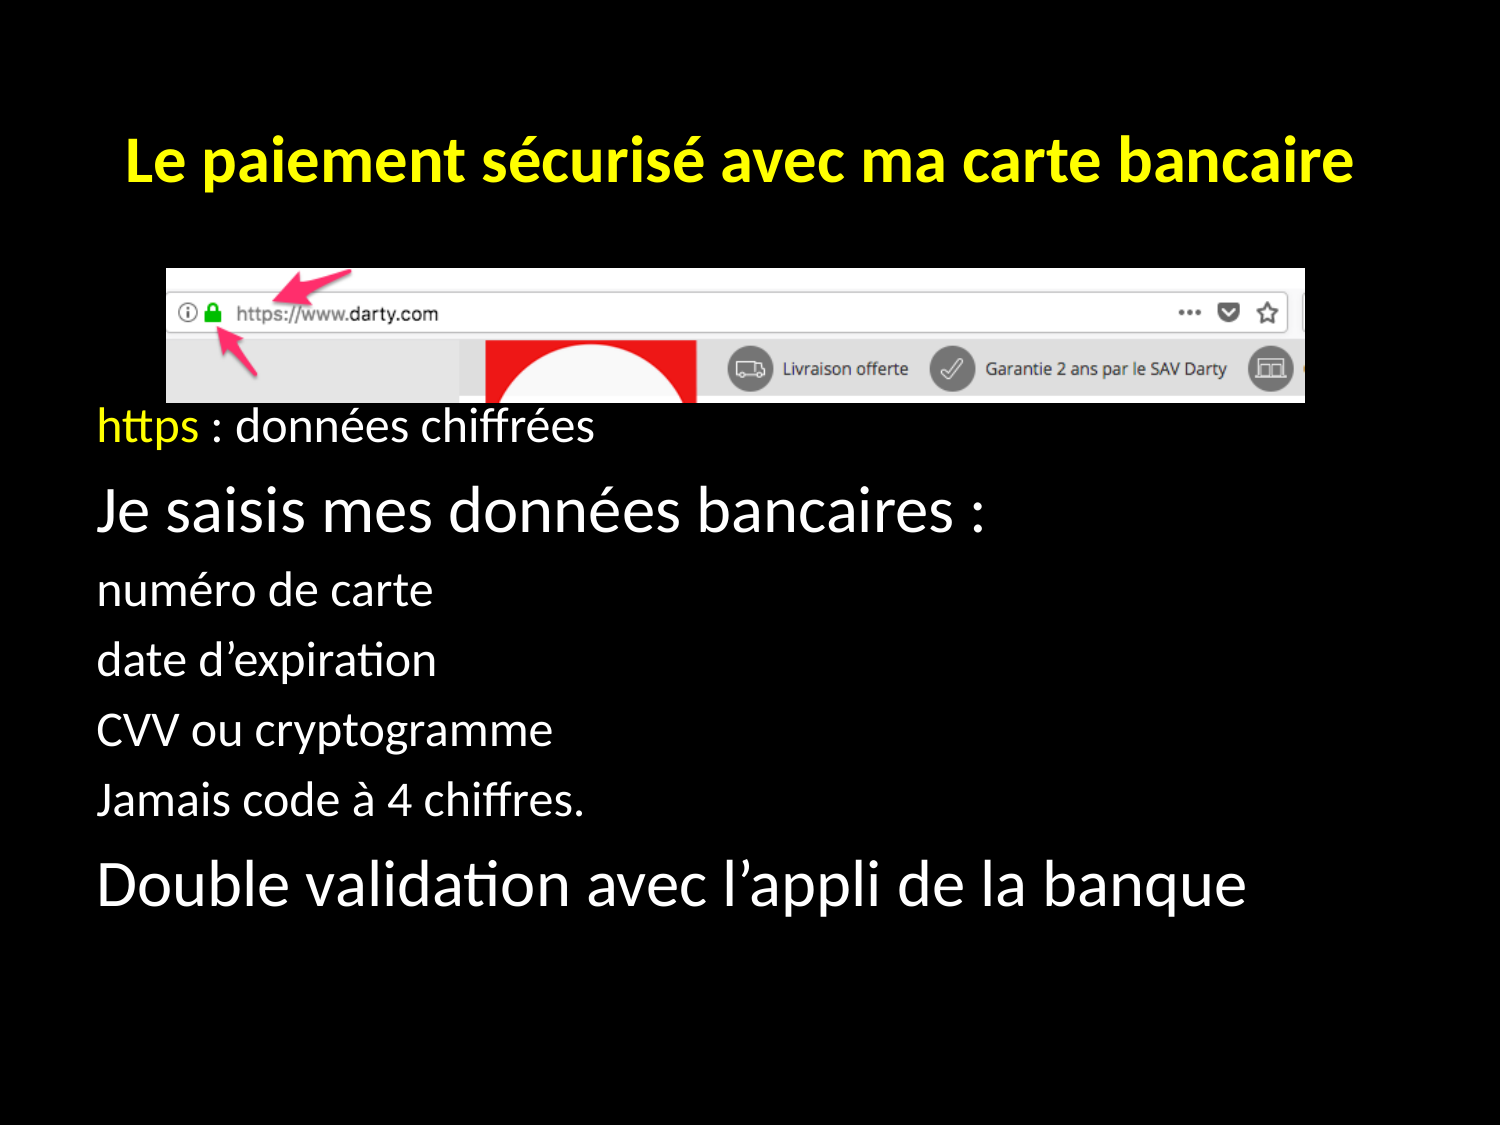

# Le paiement sécurisé avec ma carte bancaire
https : données chiffrées
Je saisis mes données bancaires :
numéro de carte
date d’expiration
CVV ou cryptogramme
Jamais code à 4 chiffres.
Double validation avec l’appli de la banque